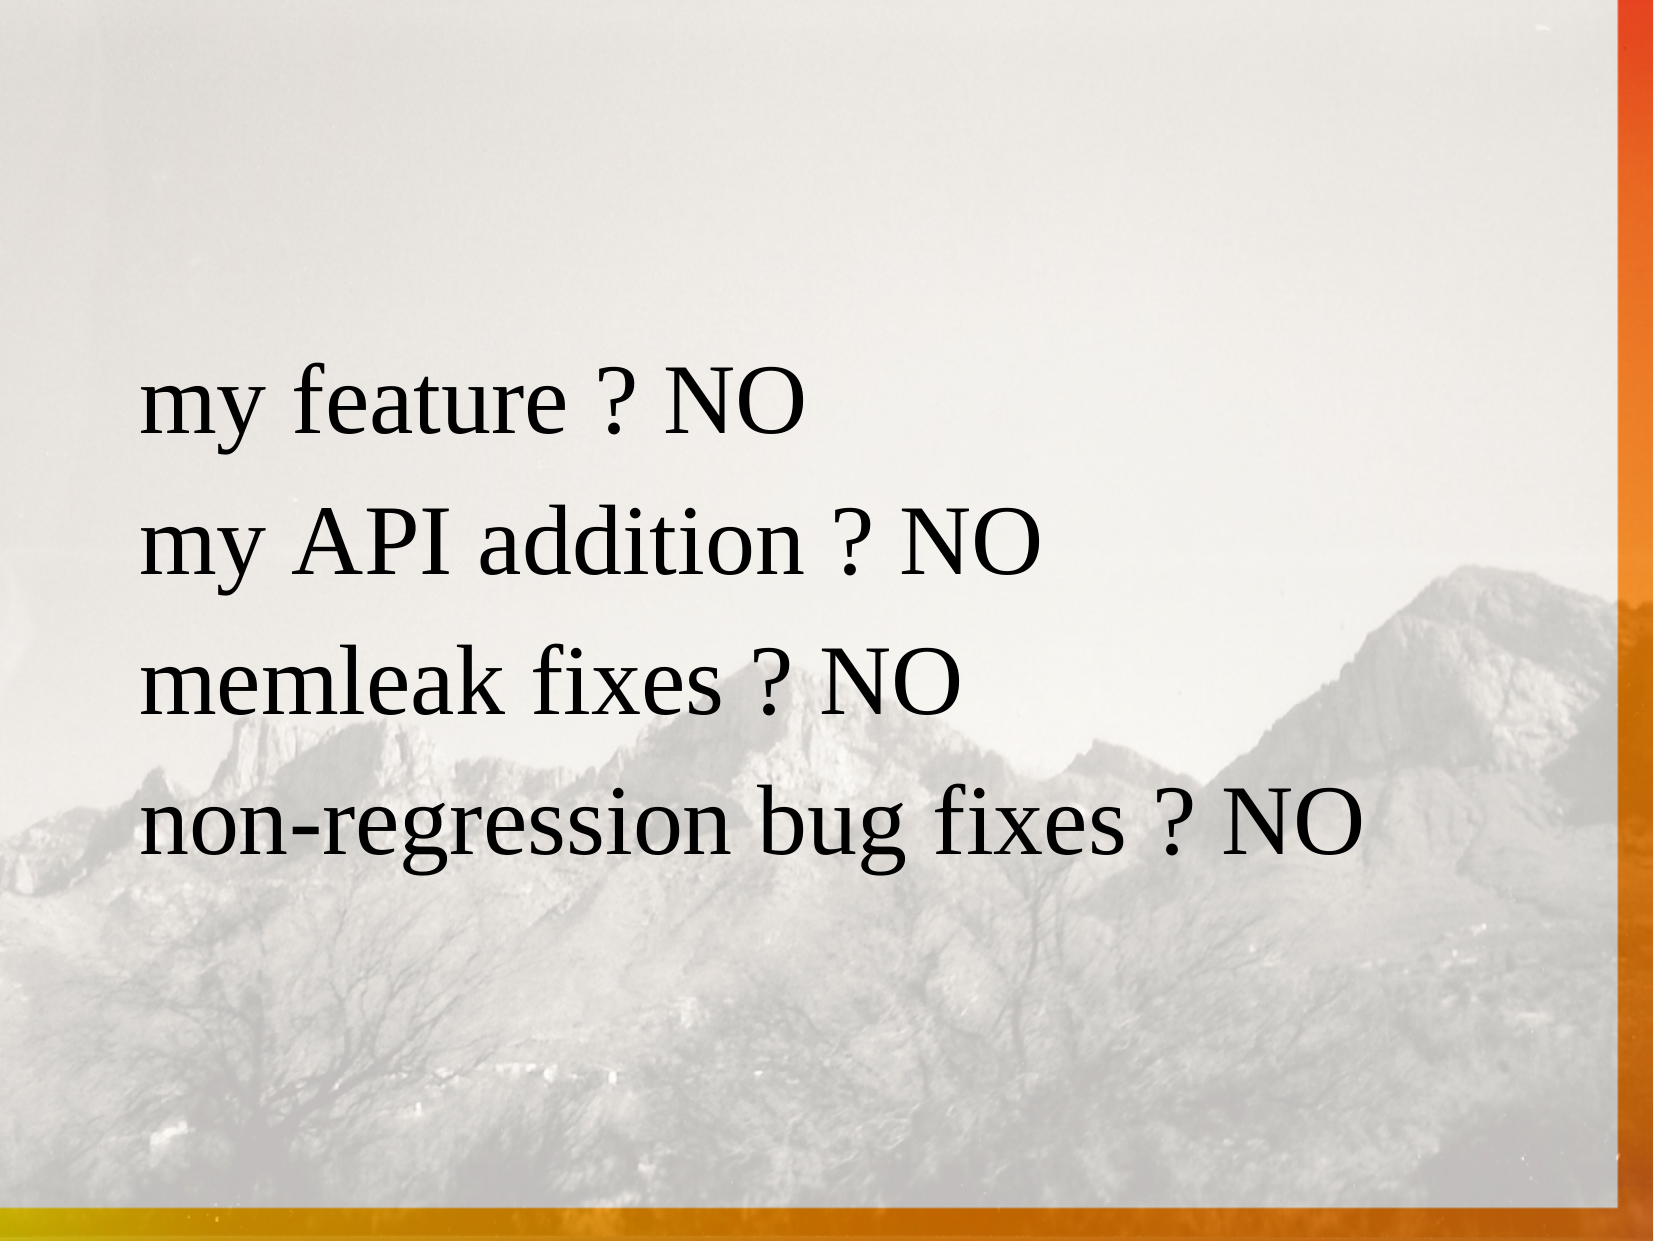

# my feature ? NO
my API addition ? NO
memleak fixes ? NO
non-regression bug fixes ? NO